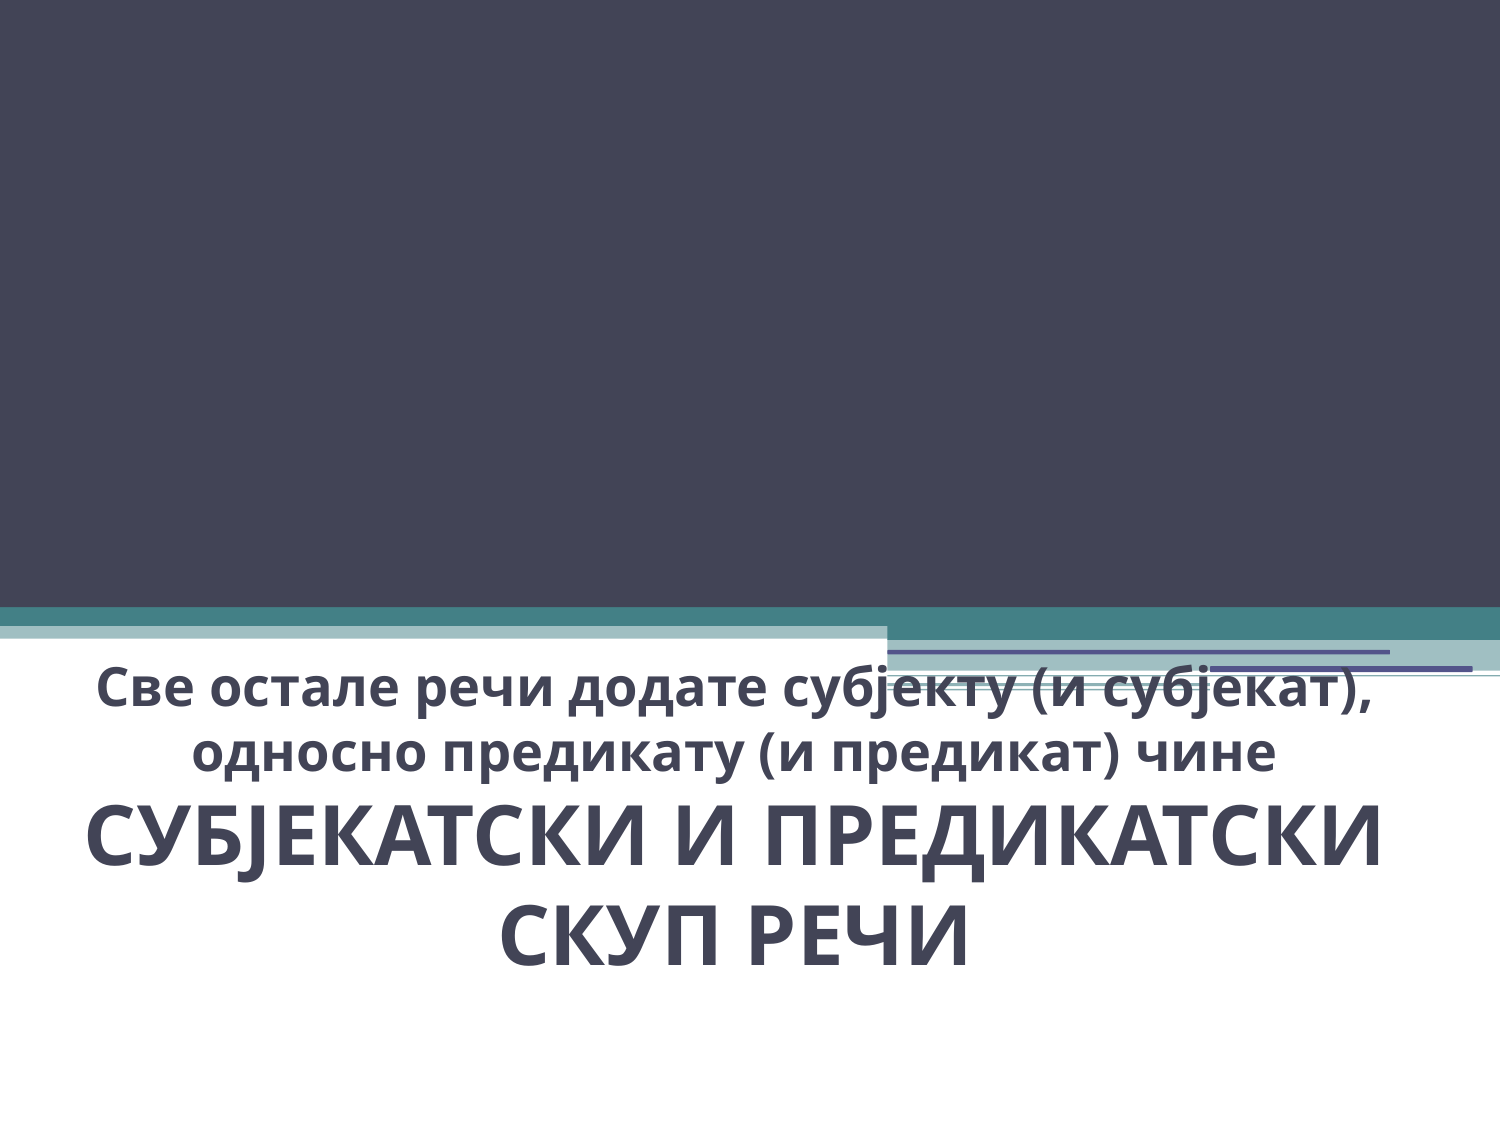

# ПРОСТА ПРОШИРЕНА РЕЧЕНИЦА
Све остале речи додате субјекту (и субјекат), односно предикату (и предикат) чине
СУБЈЕКАТСКИ И ПРЕДИКАТСКИ
СКУП РЕЧИ